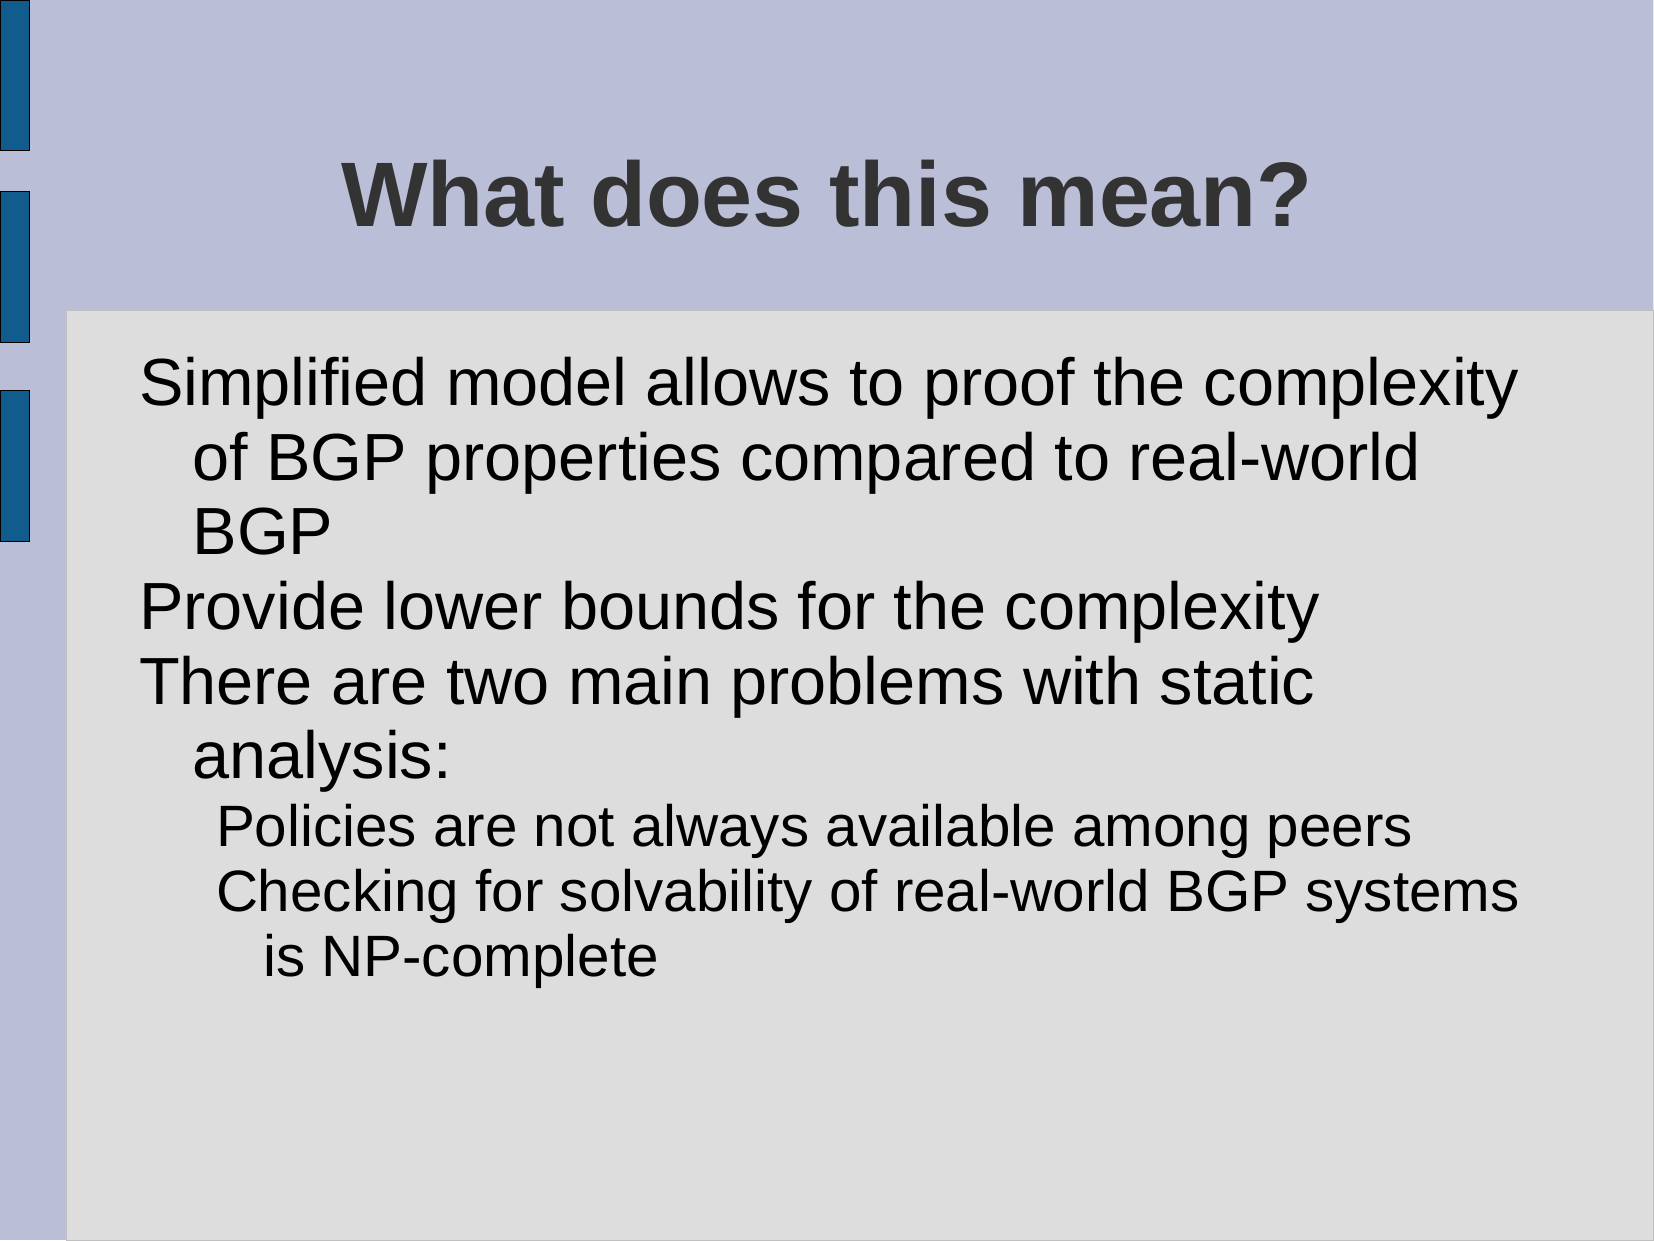

# What does this mean?
Simplified model allows to proof the complexity of BGP properties compared to real-world BGP
Provide lower bounds for the complexity
There are two main problems with static analysis:
Policies are not always available among peers
Checking for solvability of real-world BGP systems is NP-complete